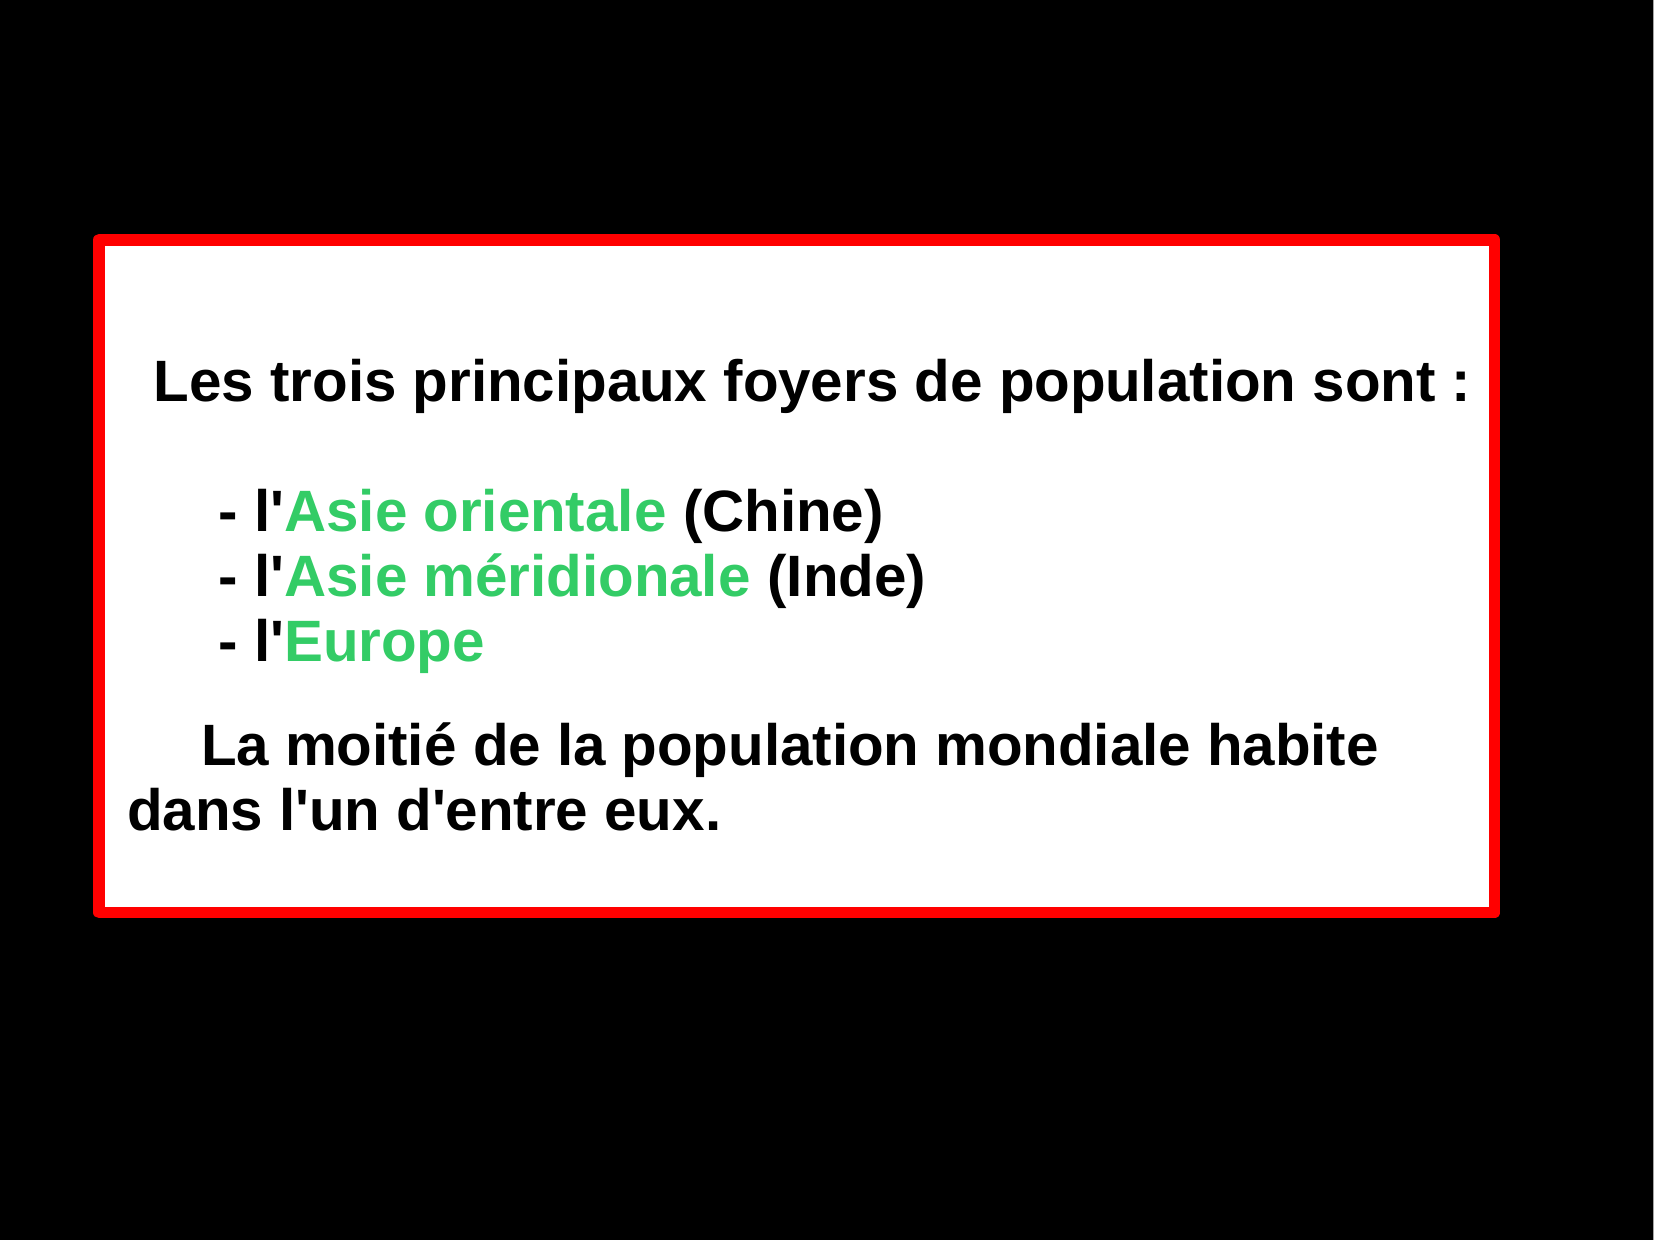

Les trois principaux foyers de population sont :
 - l'Asie orientale (Chine)
 - l'Asie méridionale (Inde)
 - l'Europe
	La moitié de la population mondiale habite dans l'un d'entre eux.